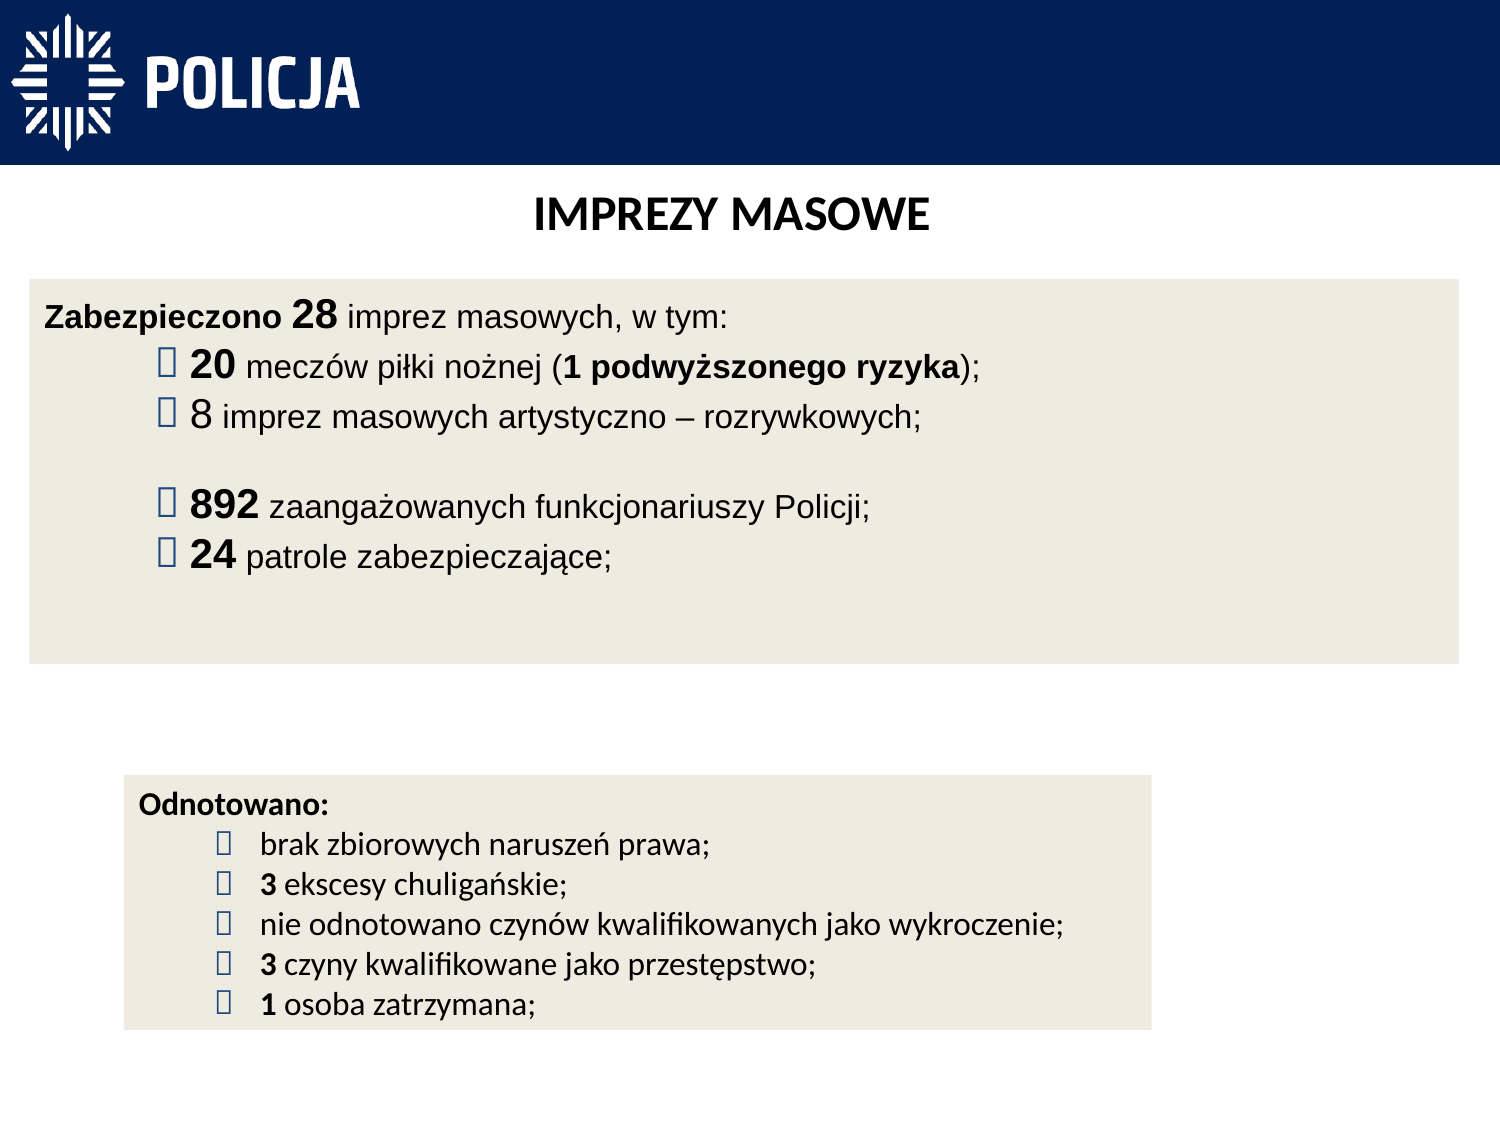

IMPREZY MASOWE
Zabezpieczono 28 imprez masowych, w tym:
20 meczów piłki nożnej (1 podwyższonego ryzyka);
8 imprez masowych artystyczno – rozrywkowych;
892 zaangażowanych funkcjonariuszy Policji;
24 patrole zabezpieczające;
Odnotowano:
brak zbiorowych naruszeń prawa;
3 ekscesy chuligańskie;
nie odnotowano czynów kwalifikowanych jako wykroczenie;
3 czyny kwalifikowane jako przestępstwo;
1 osoba zatrzymana;